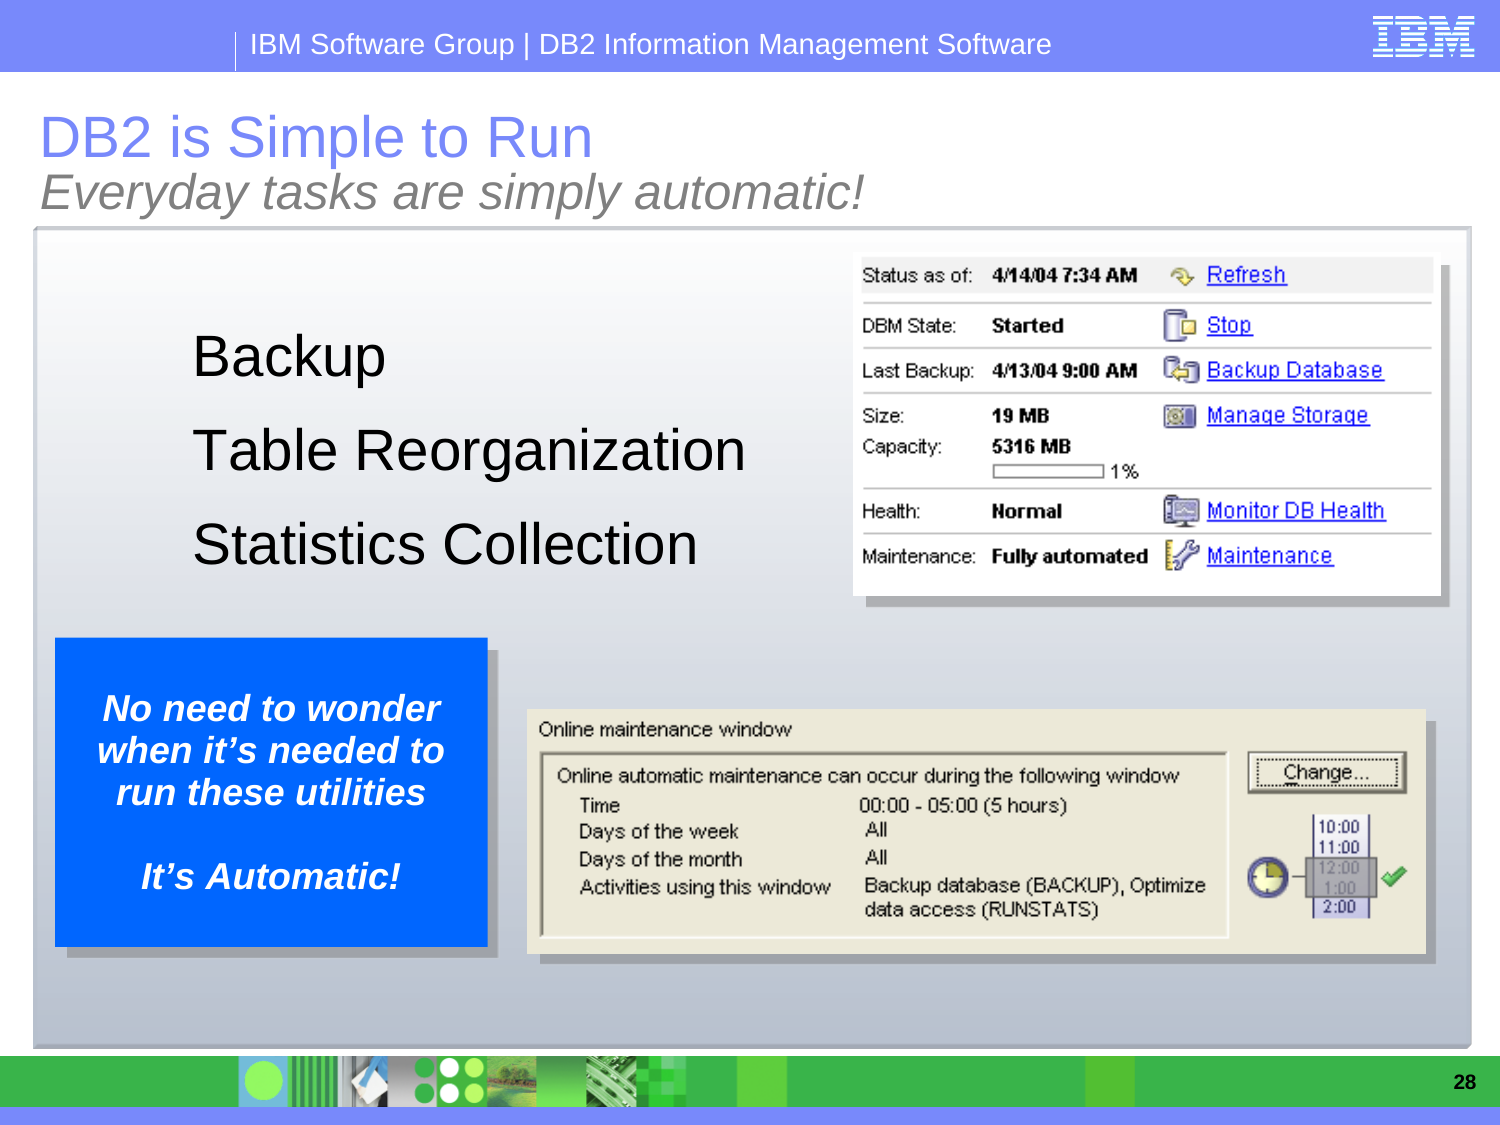

# DB2 is Simple to Run Everyday tasks are simply automatic!
Backup
Table Reorganization
Statistics Collection
No need to wonder when it’s needed to run these utilities
It’s Automatic!
28